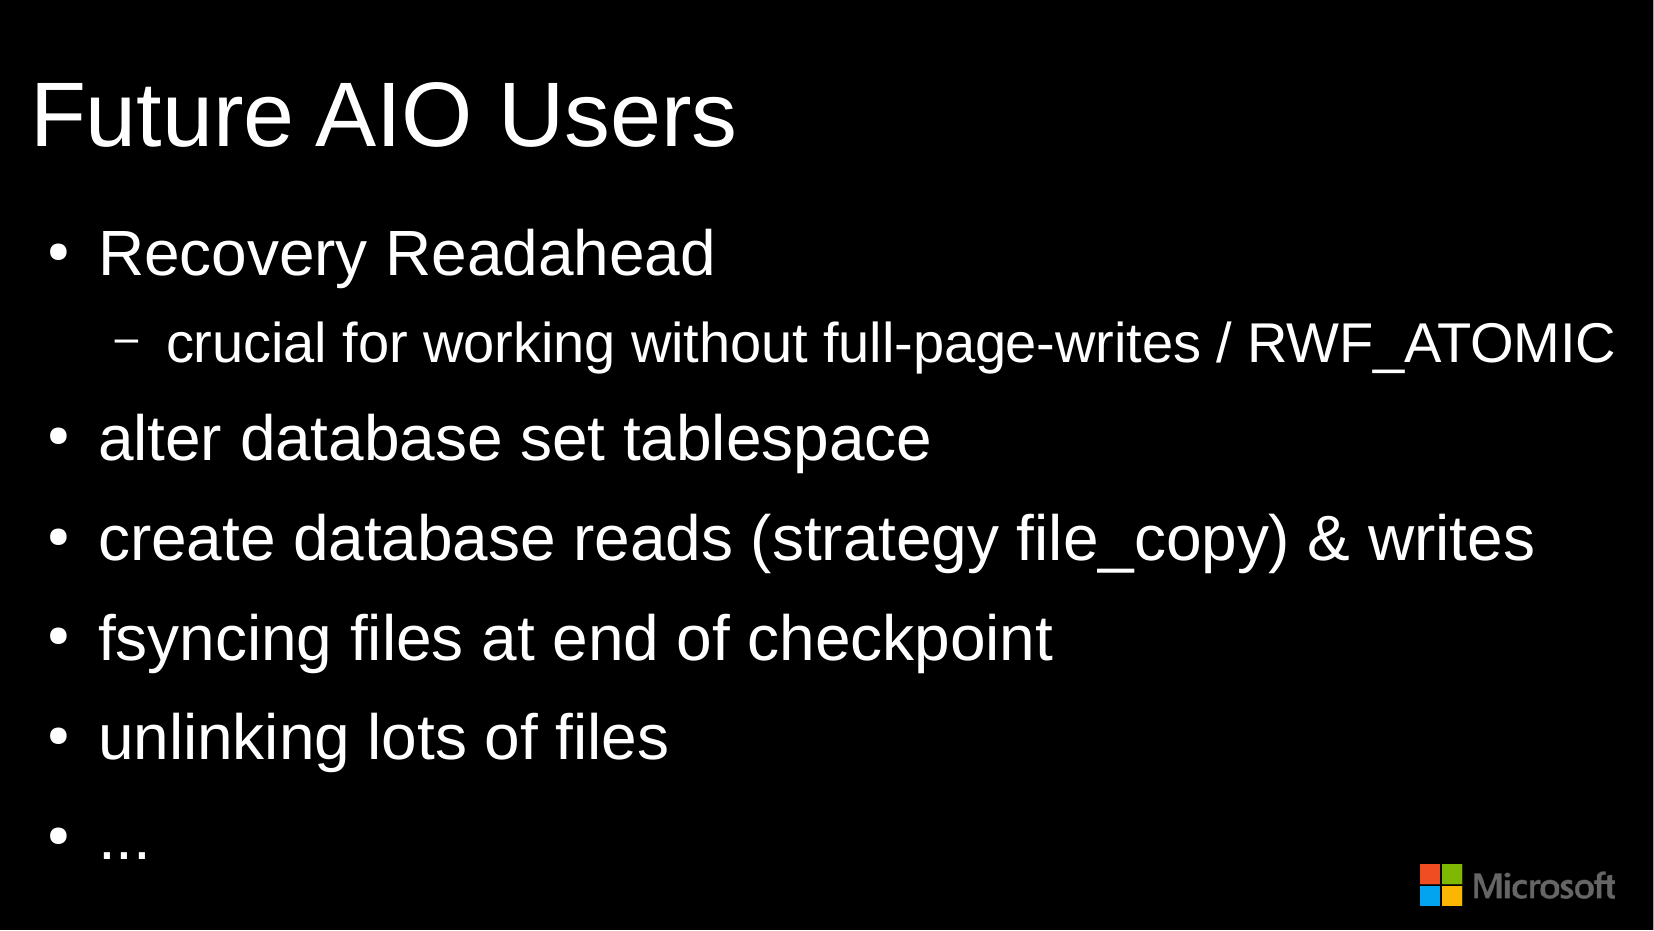

# Future AIO Users
Recovery Readahead
crucial for working without full-page-writes / RWF_ATOMIC
alter database set tablespace
create database reads (strategy file_copy) & writes
fsyncing files at end of checkpoint
unlinking lots of files
...